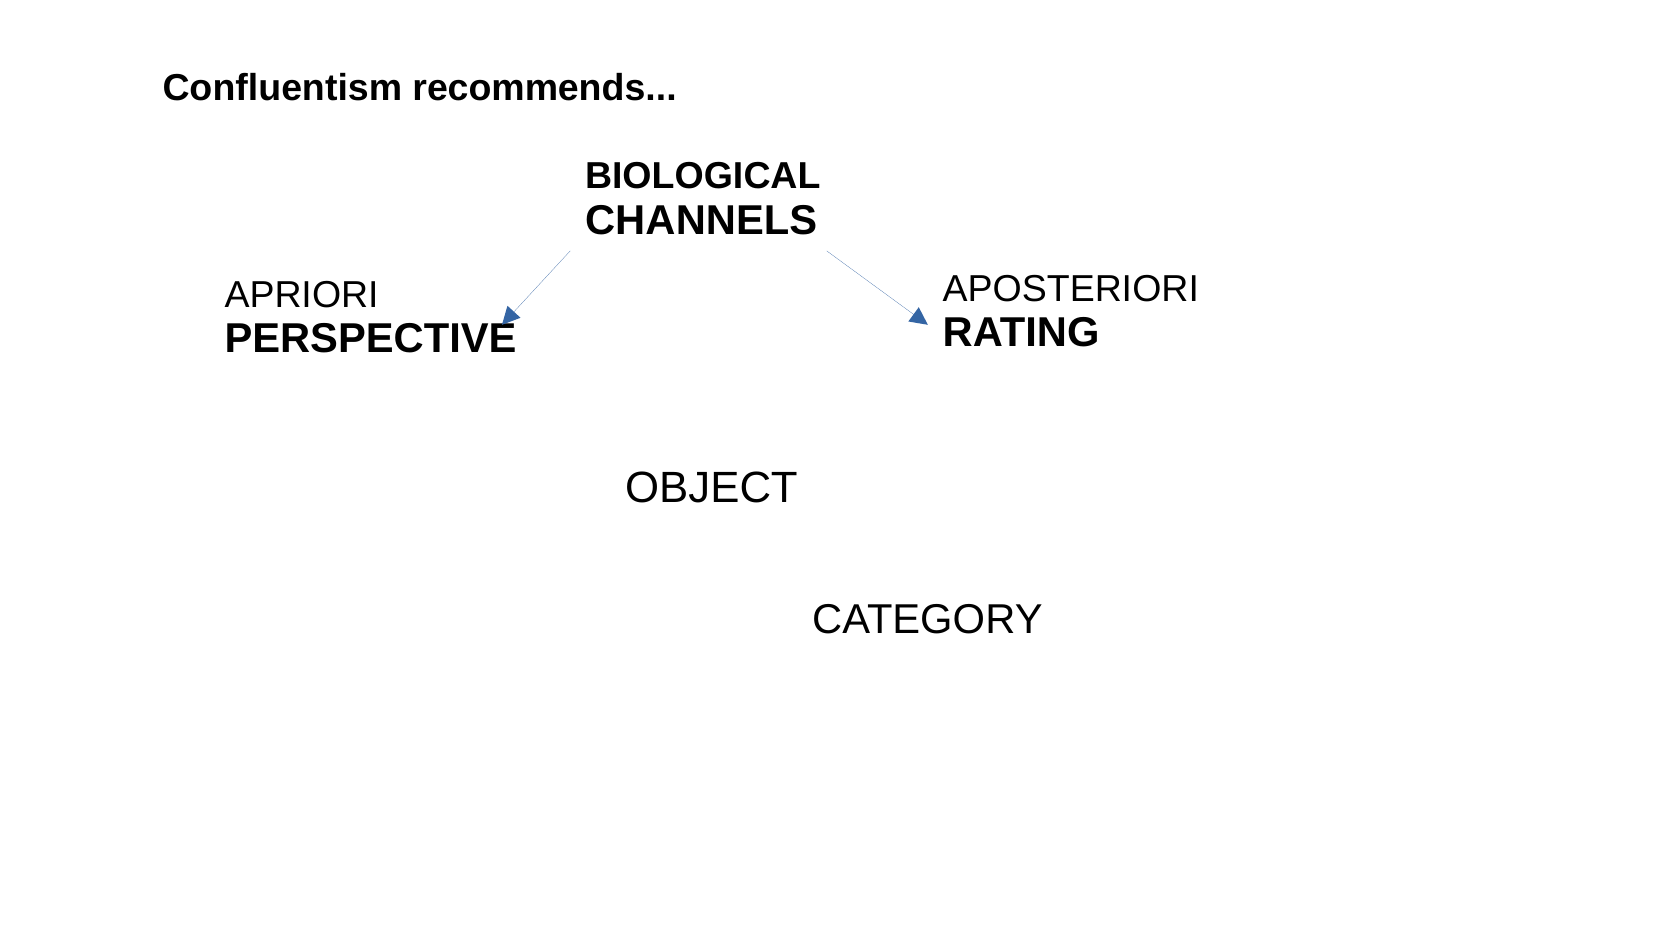

Confluentism recommends...
BIOLOGICAL
CHANNELS
APOSTERIORI
RATING
APRIORI
PERSPECTIVE
 OBJECT
CATEGORY